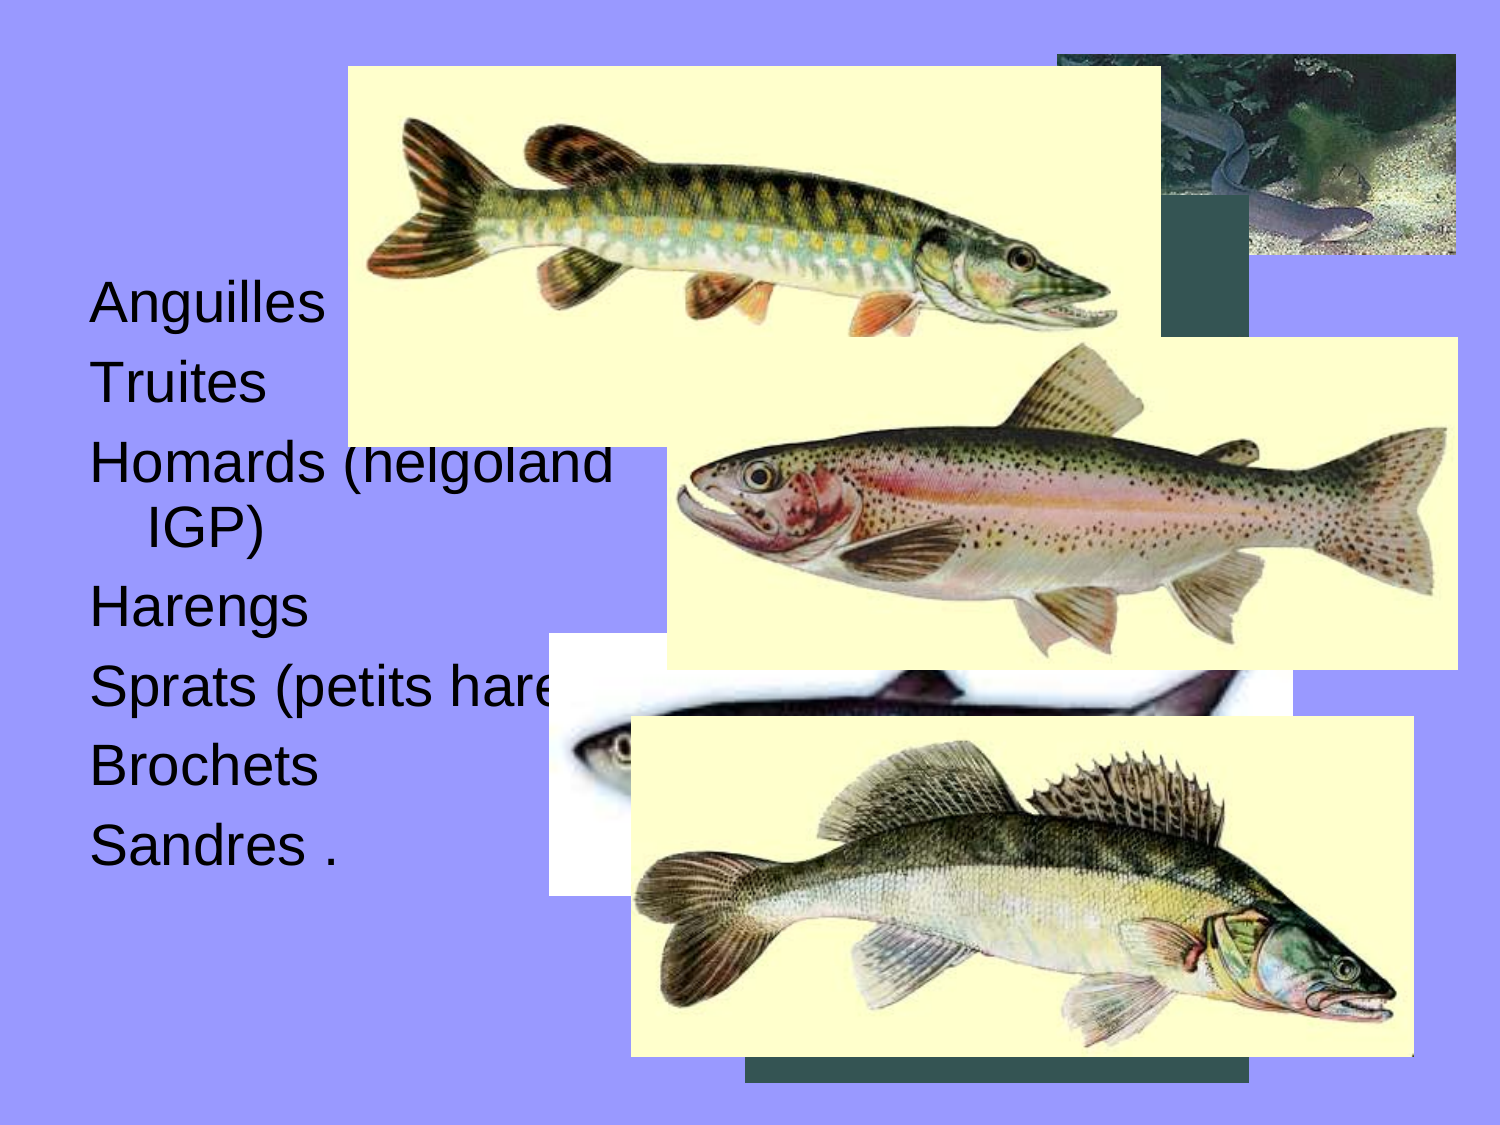

# Pêche
Anguilles
Truites
Homards (helgoland IGP)
Harengs
Sprats (petits harengs)
Brochets
Sandres .